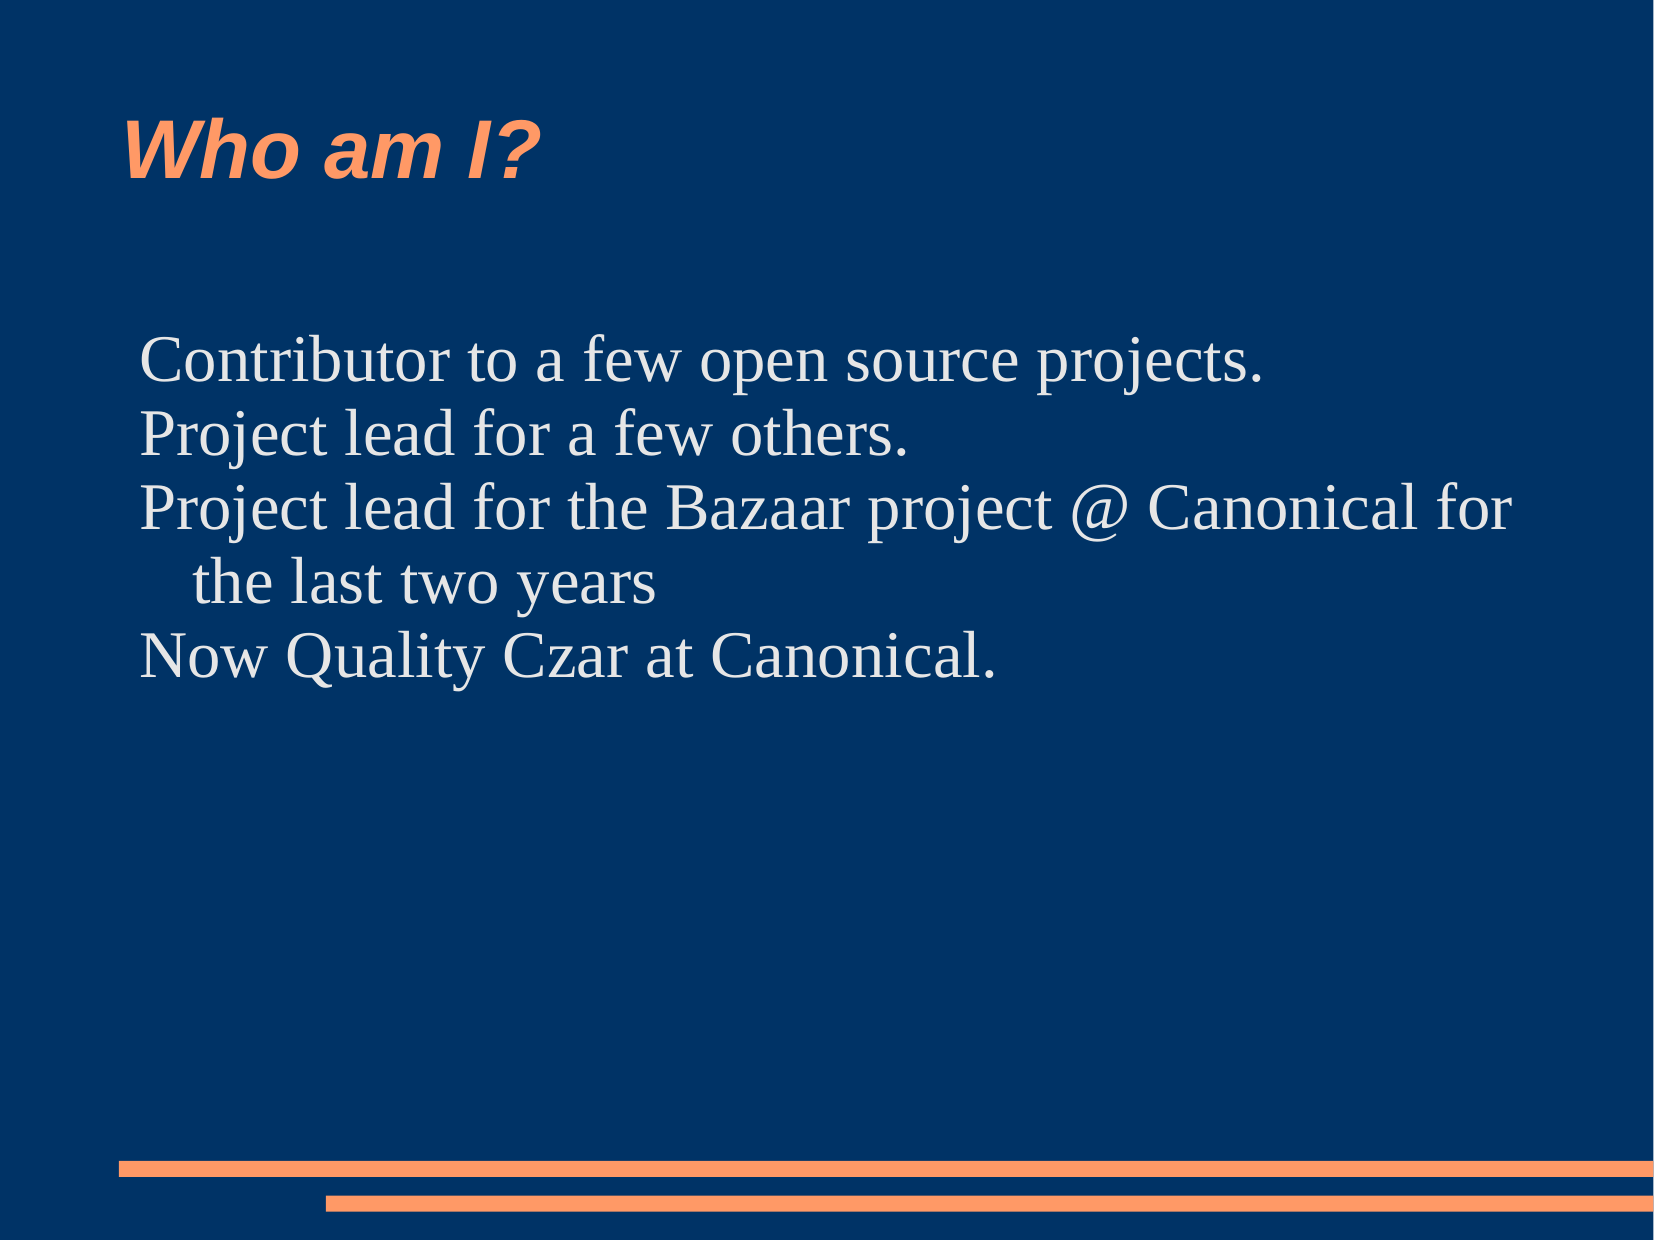

# Who am I?
Contributor to a few open source projects.
Project lead for a few others.
Project lead for the Bazaar project @ Canonical for the last two years
Now Quality Czar at Canonical.